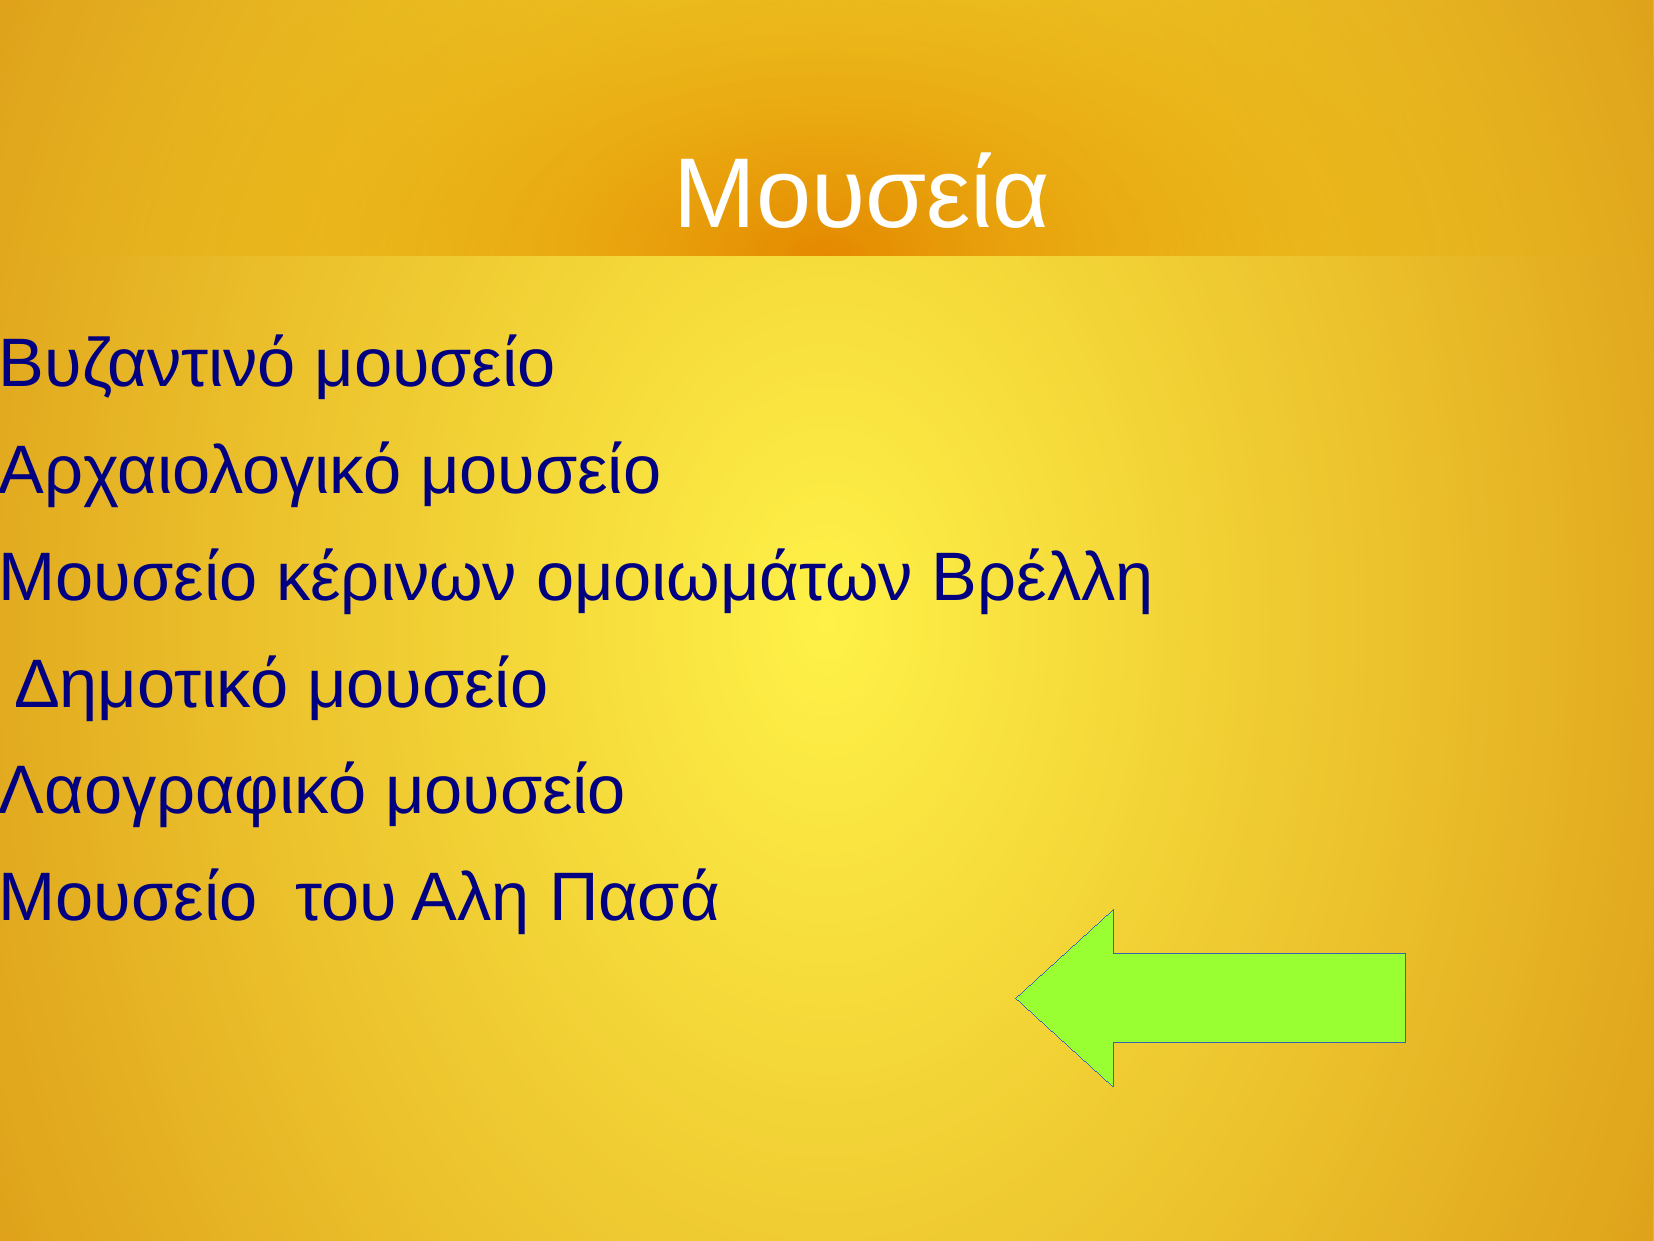

# Μουσεία
Βυζαντινό μουσείο
Αρχαιολογικό μουσείο
Μουσείο κέρινων ομοιωμάτων Βρέλλη
 Δημοτικό μουσείο
Λαογραφικό μουσείο
Μουσείο του Αλη Πασά